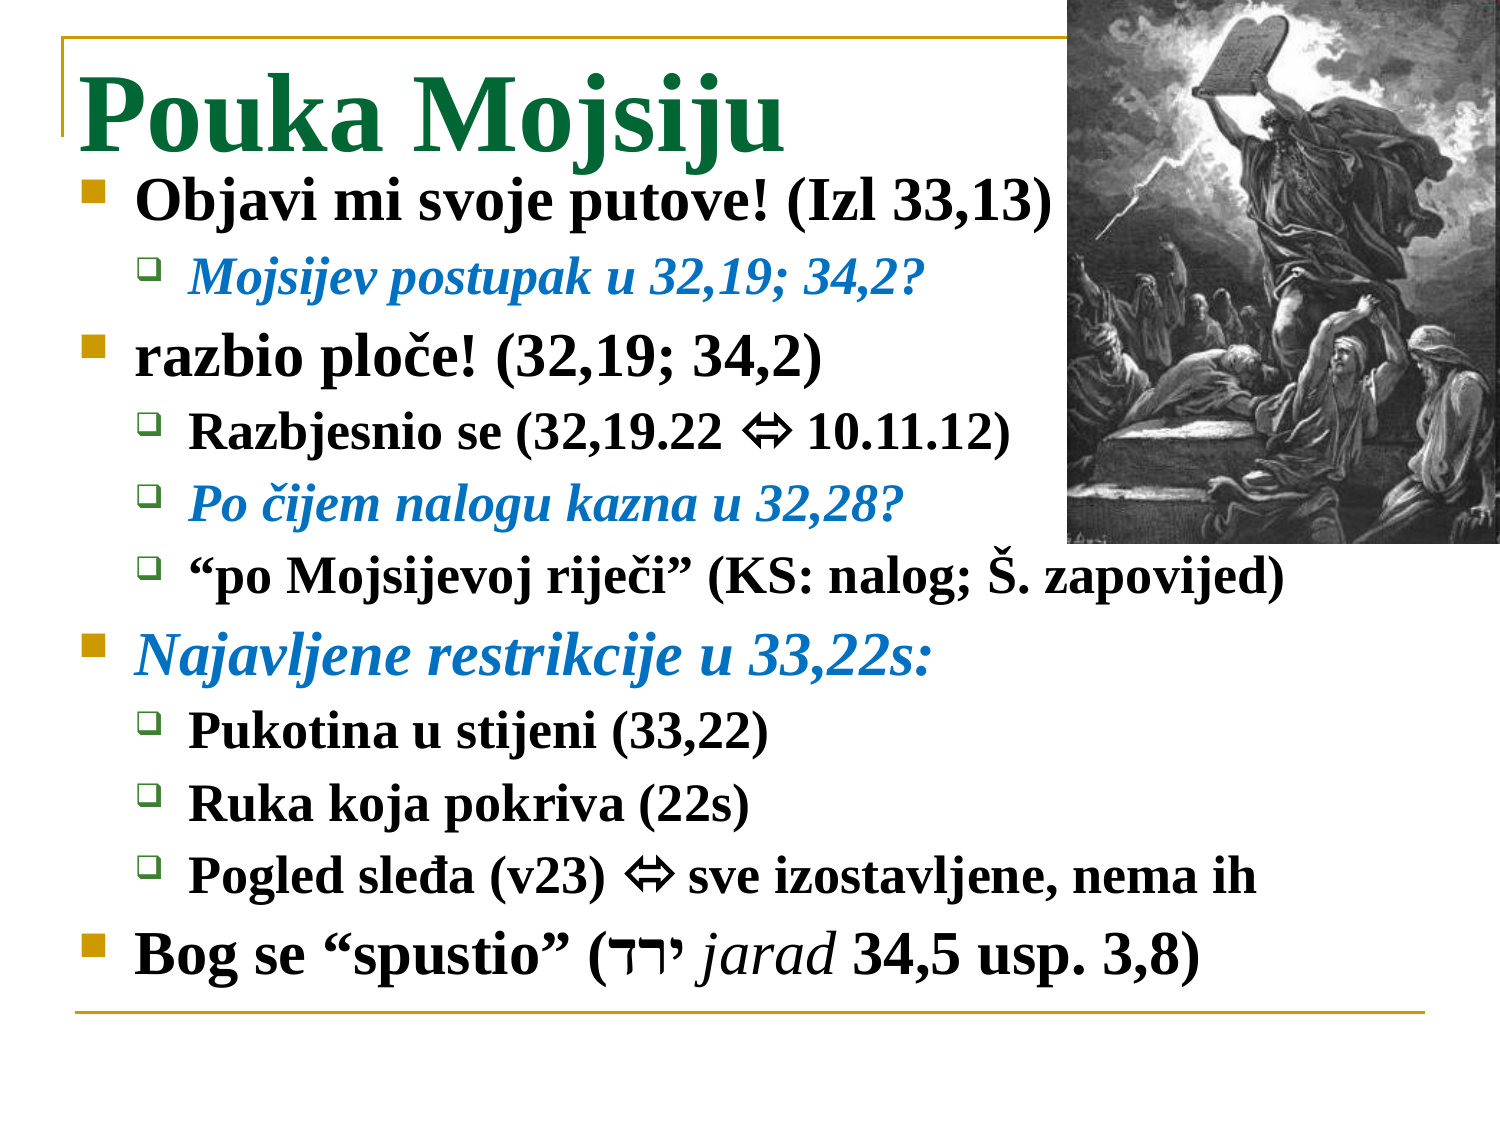

# Pouka Mojsiju
Objavi mi svoje putove! (Izl 33,13)
Mojsijev postupak u 32,19; 34,2?
razbio ploče! (32,19; 34,2)
Razbjesnio se (32,19.22  10.11.12)
Po čijem nalogu kazna u 32,28?
“po Mojsijevoj riječi” (KS: nalog; Š. zapovijed)
Najavljene restrikcije u 33,22s:
Pukotina u stijeni (33,22)
Ruka koja pokriva (22s)
Pogled sleđa (v23)  sve izostavljene, nema ih
Bog se “spustio” (ירד jarad 34,5 usp. 3,8)